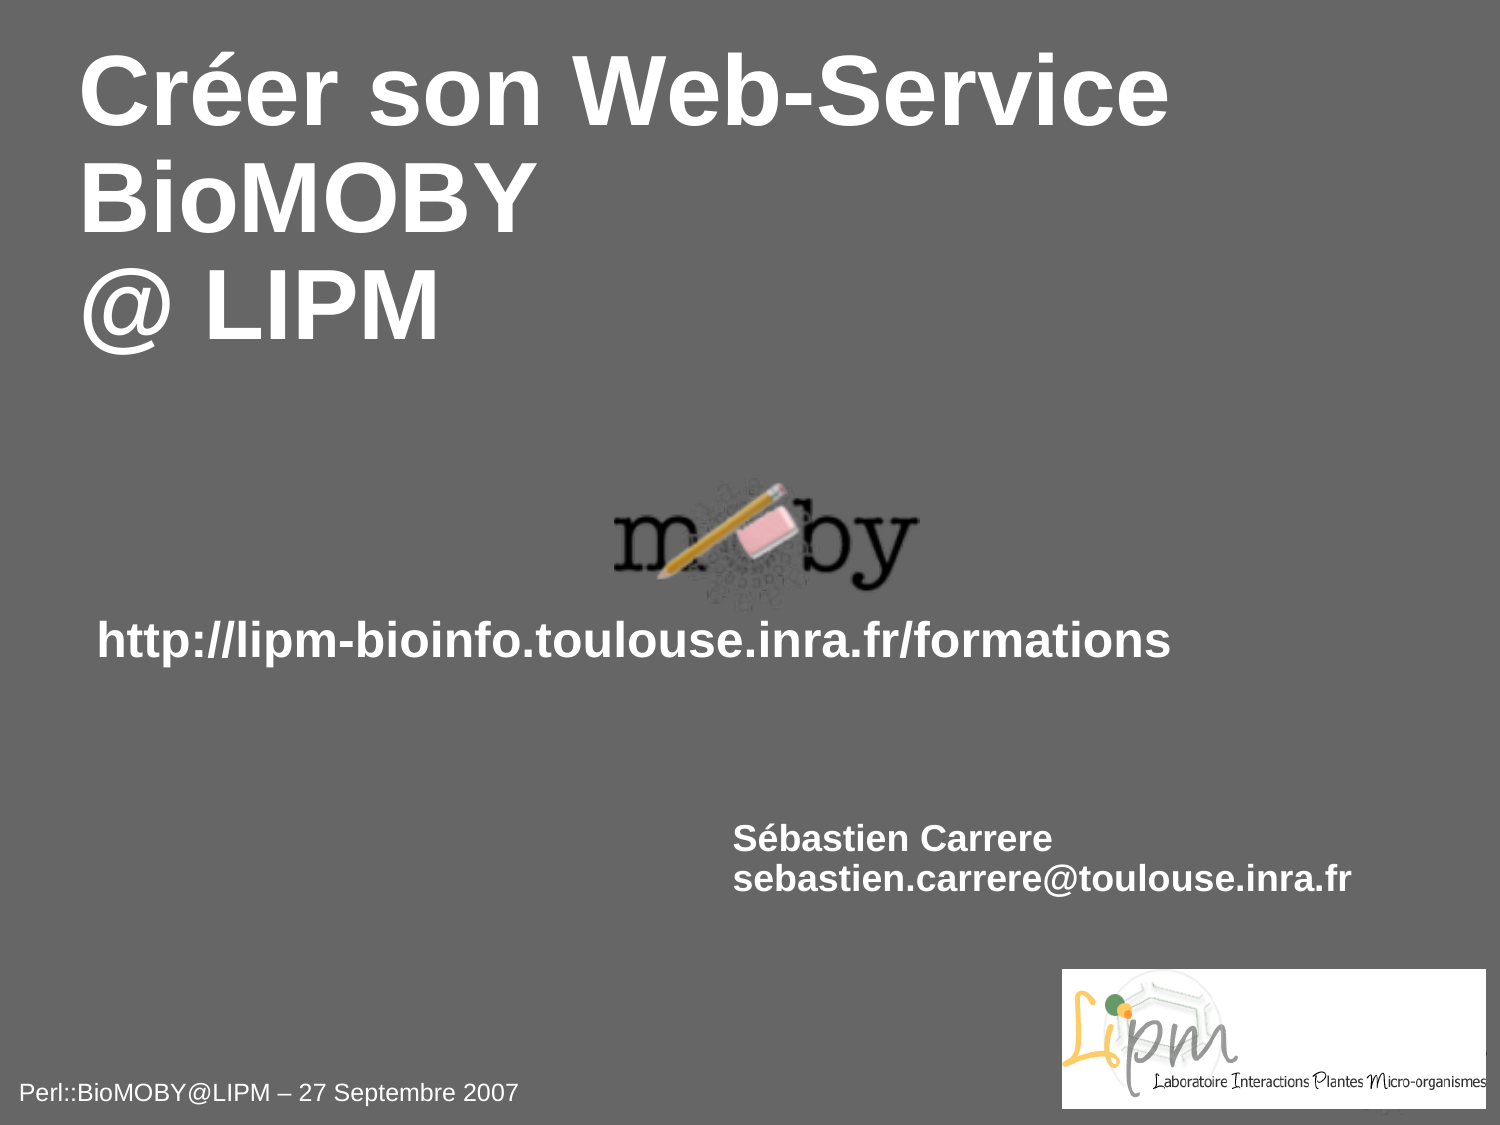

Créer son Web-Service BioMOBY
@ LIPM
http://lipm-bioinfo.toulouse.inra.fr/formations
Sébastien Carrere sebastien.carrere@toulouse.inra.fr